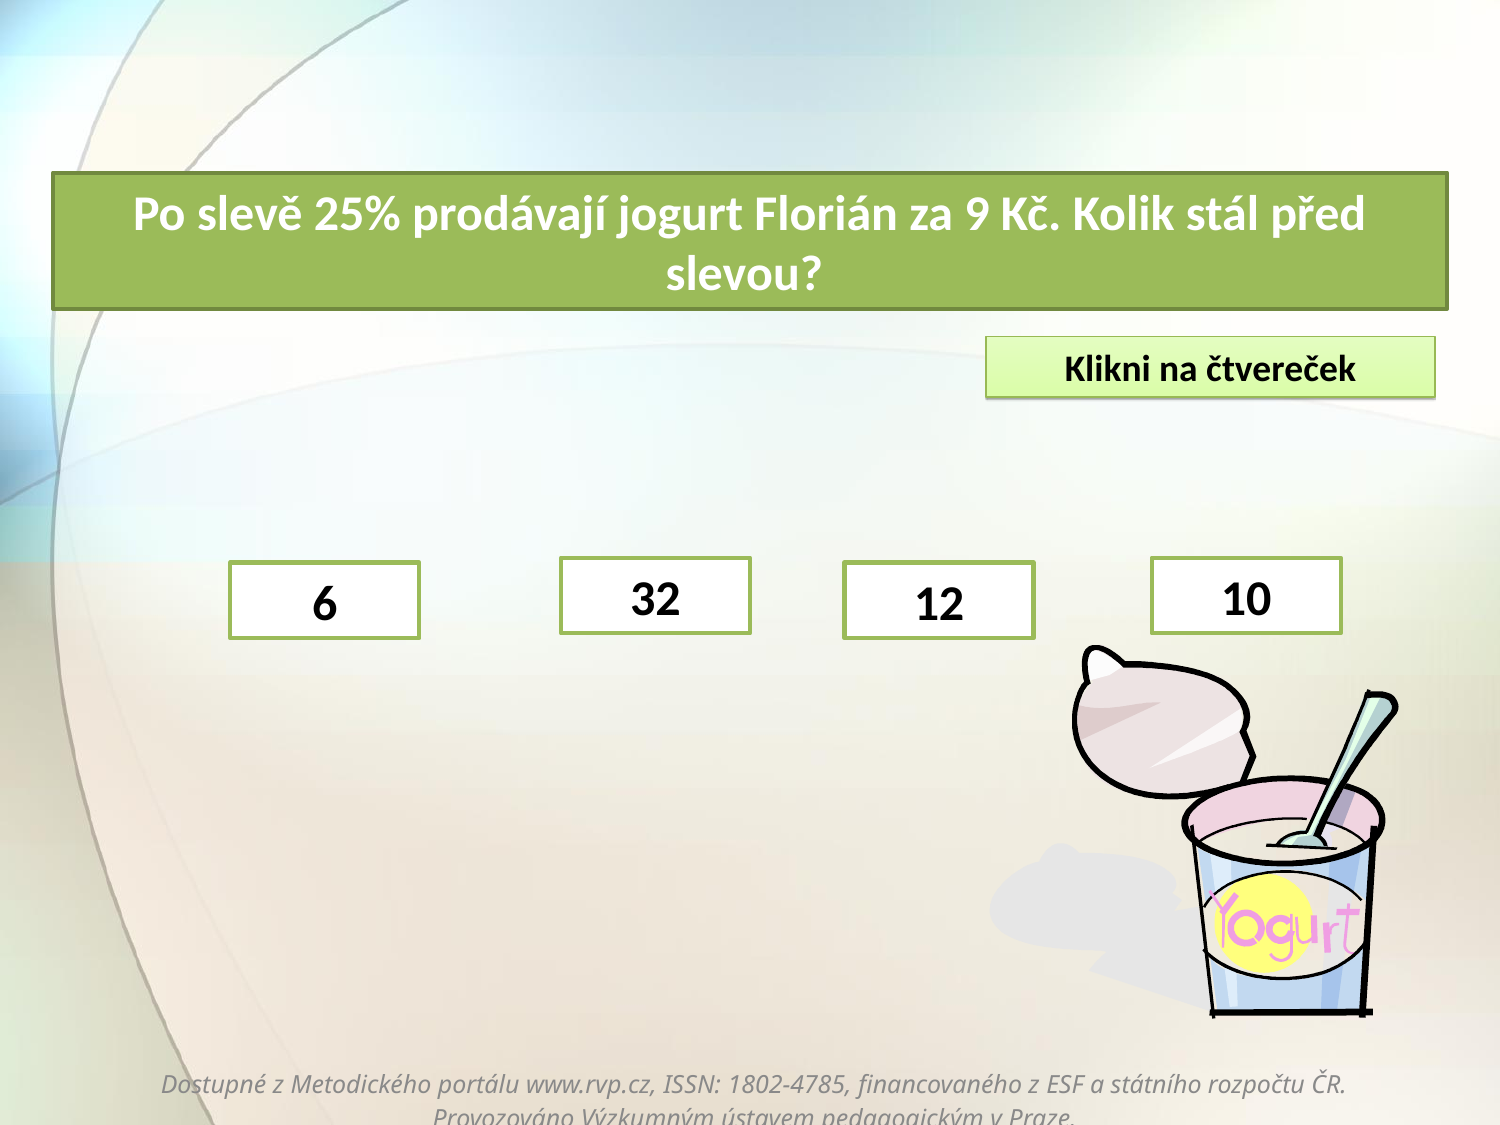

Po slevě 25% prodávají jogurt Florián za 9 Kč. Kolik stál před slevou?
Klikni na čtvereček
32
10
6
12